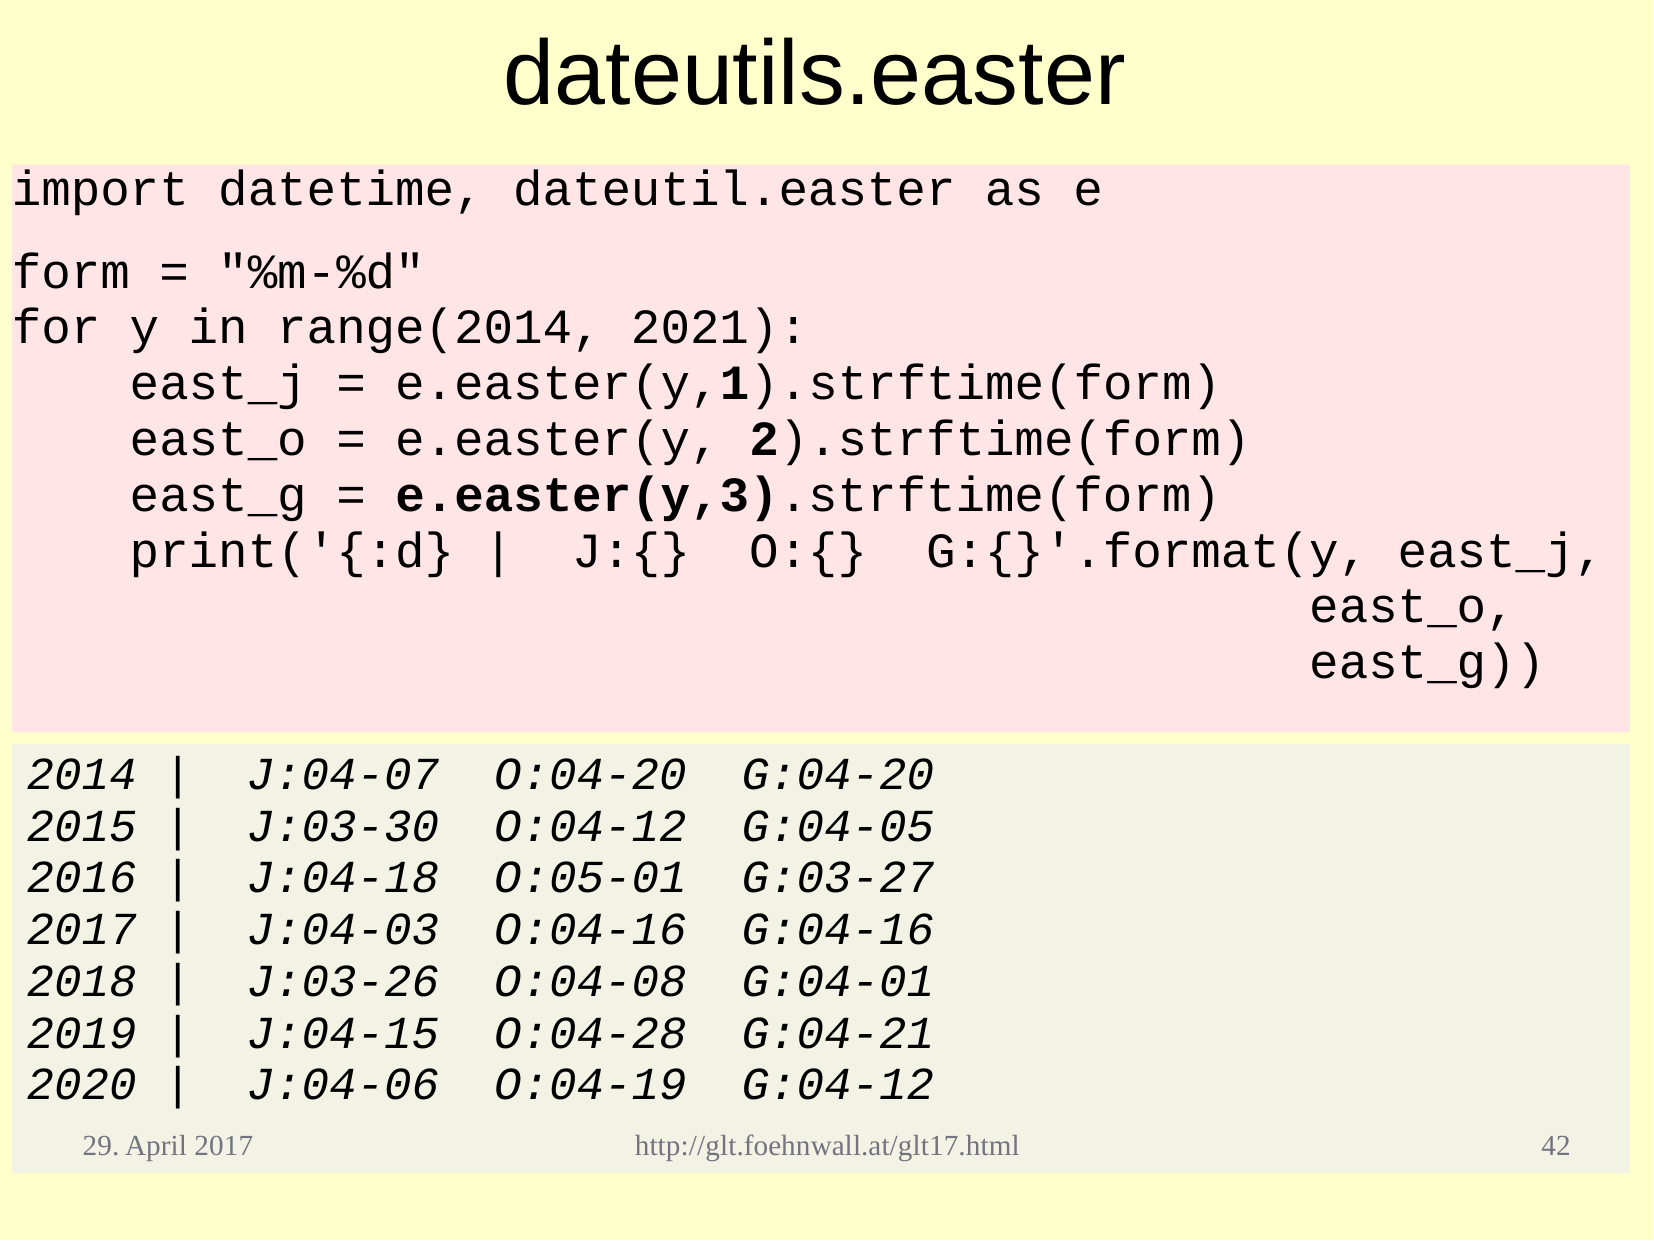

# dateutils.easter
import datetime, dateutil.easter as e
form = "%m-%d"
for y in range(2014, 2021):
 east_j = e.easter(y,1).strftime(form)
 east_o = e.easter(y, 2).strftime(form)
 east_g = e.easter(y,3).strftime(form)
 print('{:d} | J:{} O:{} G:{}'.format(y, east_j,
 east_o,
 east_g))
2014 | J:04-07 O:04-20 G:04-20
2015 | J:03-30 O:04-12 G:04-05
2016 | J:04-18 O:05-01 G:03-27
2017 | J:04-03 O:04-16 G:04-16
2018 | J:03-26 O:04-08 G:04-01
2019 | J:04-15 O:04-28 G:04-21
2020 | J:04-06 O:04-19 G:04-12
29. April 2017
http://glt.foehnwall.at/glt17.html
42